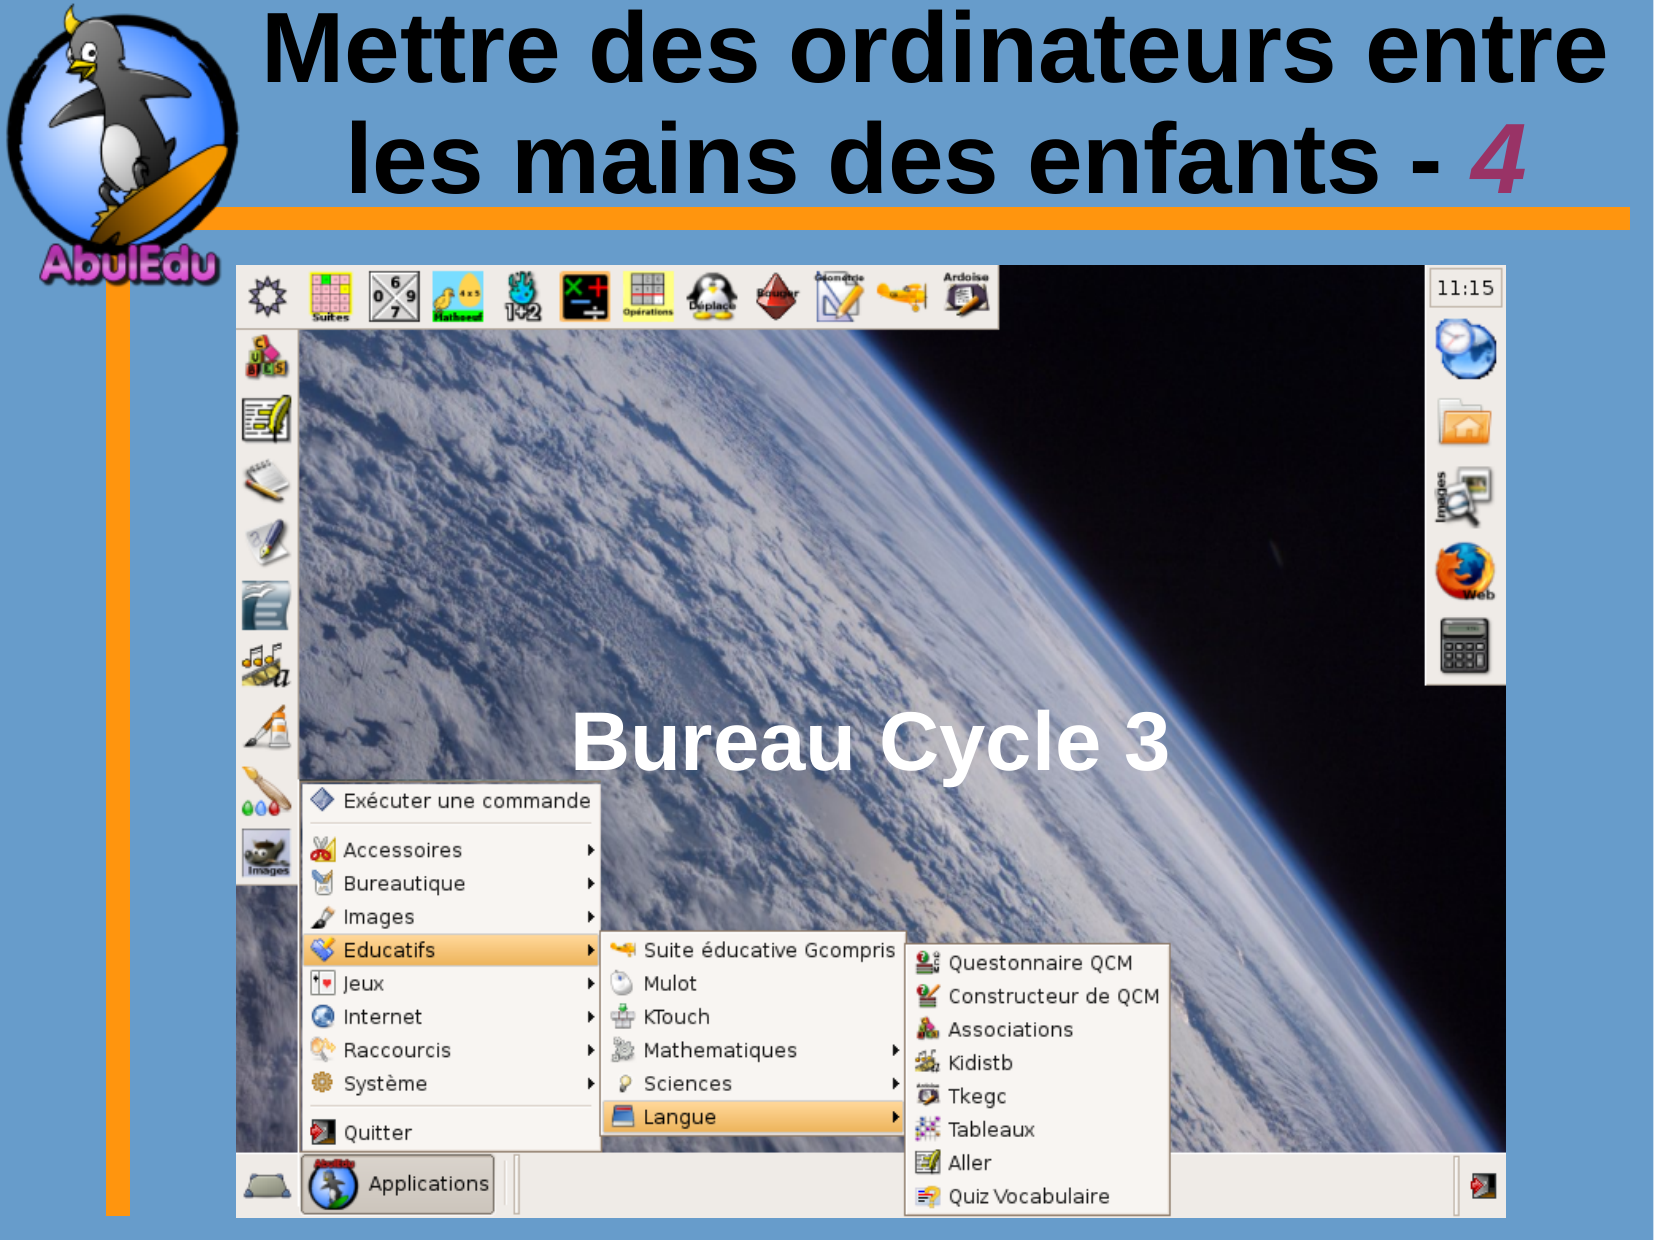

# Mettre des ordinateurs entre les mains des enfants - 4
Bureau Cycle 3